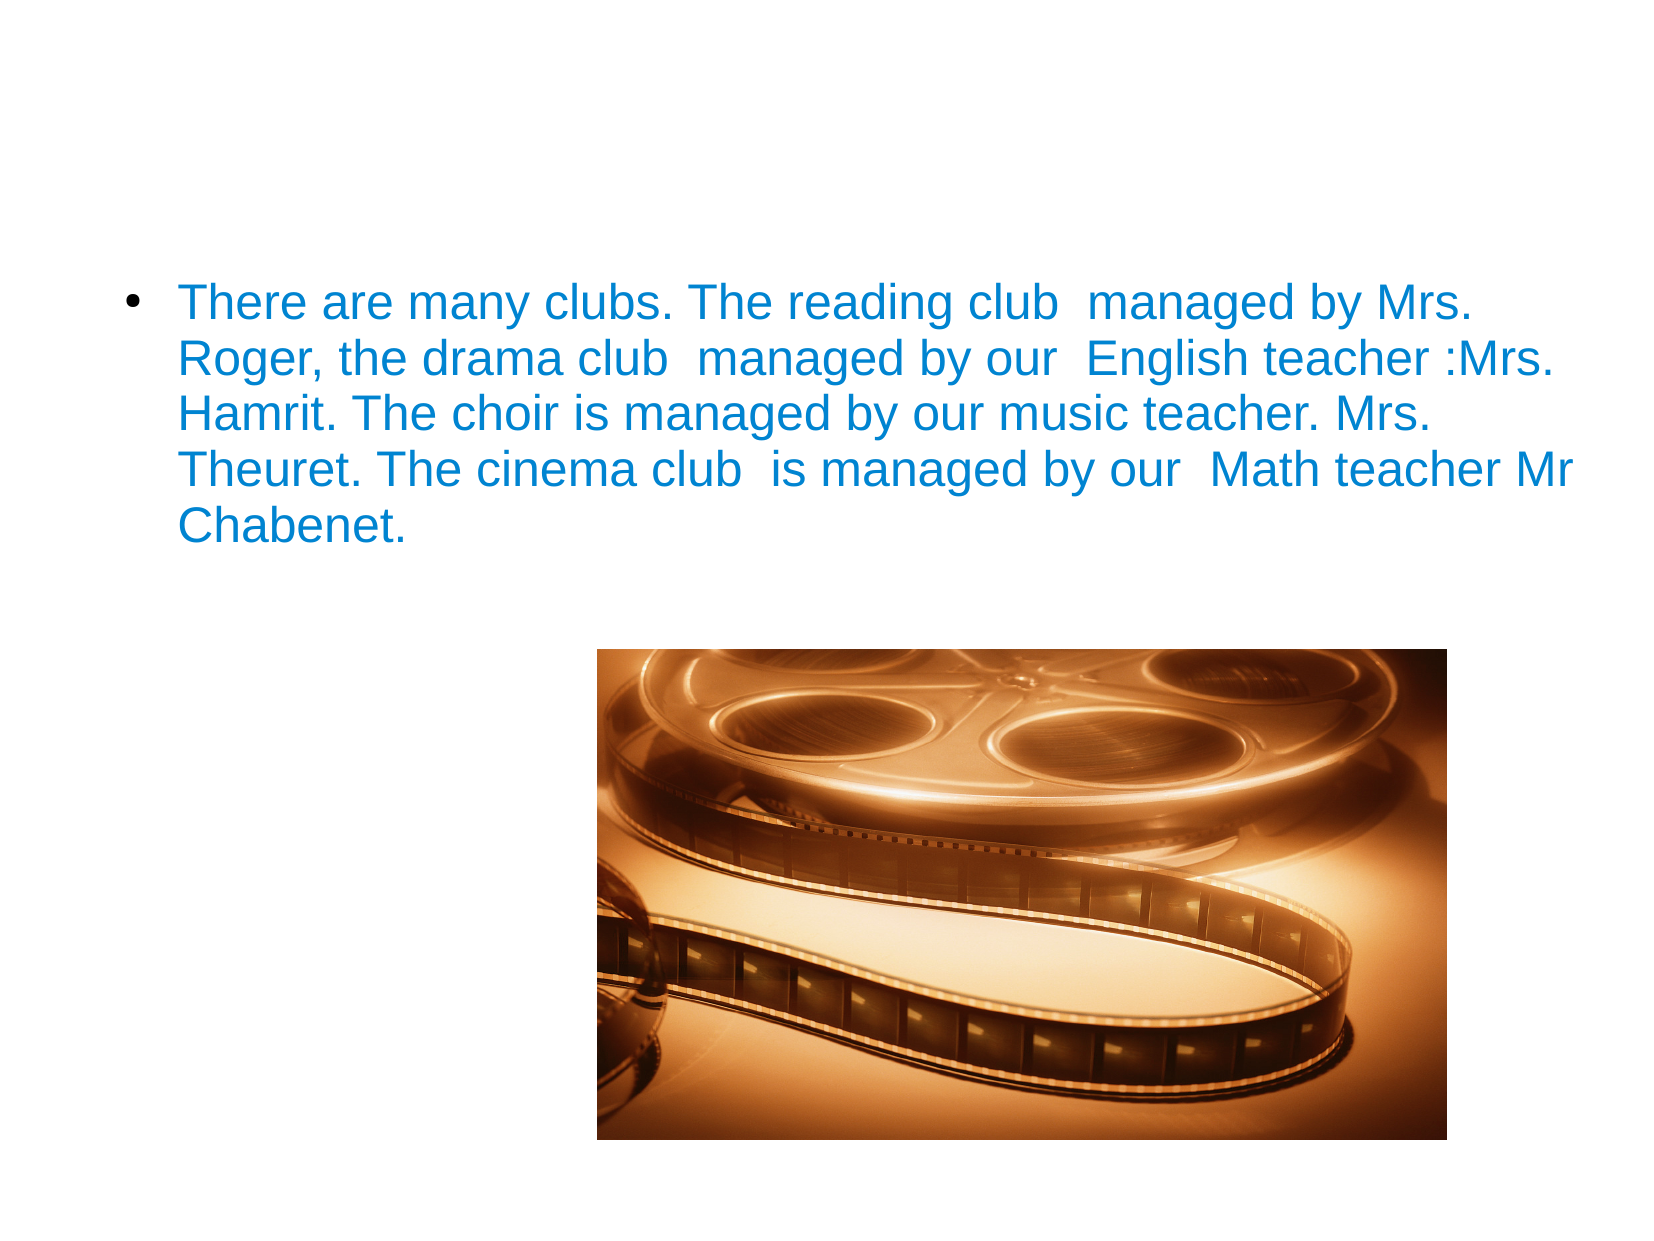

#
There are many clubs. The reading club managed by Mrs. Roger, the drama club managed by our English teacher :Mrs. Hamrit. The choir is managed by our music teacher. Mrs. Theuret. The cinema club is managed by our Math teacher Mr Chabenet.